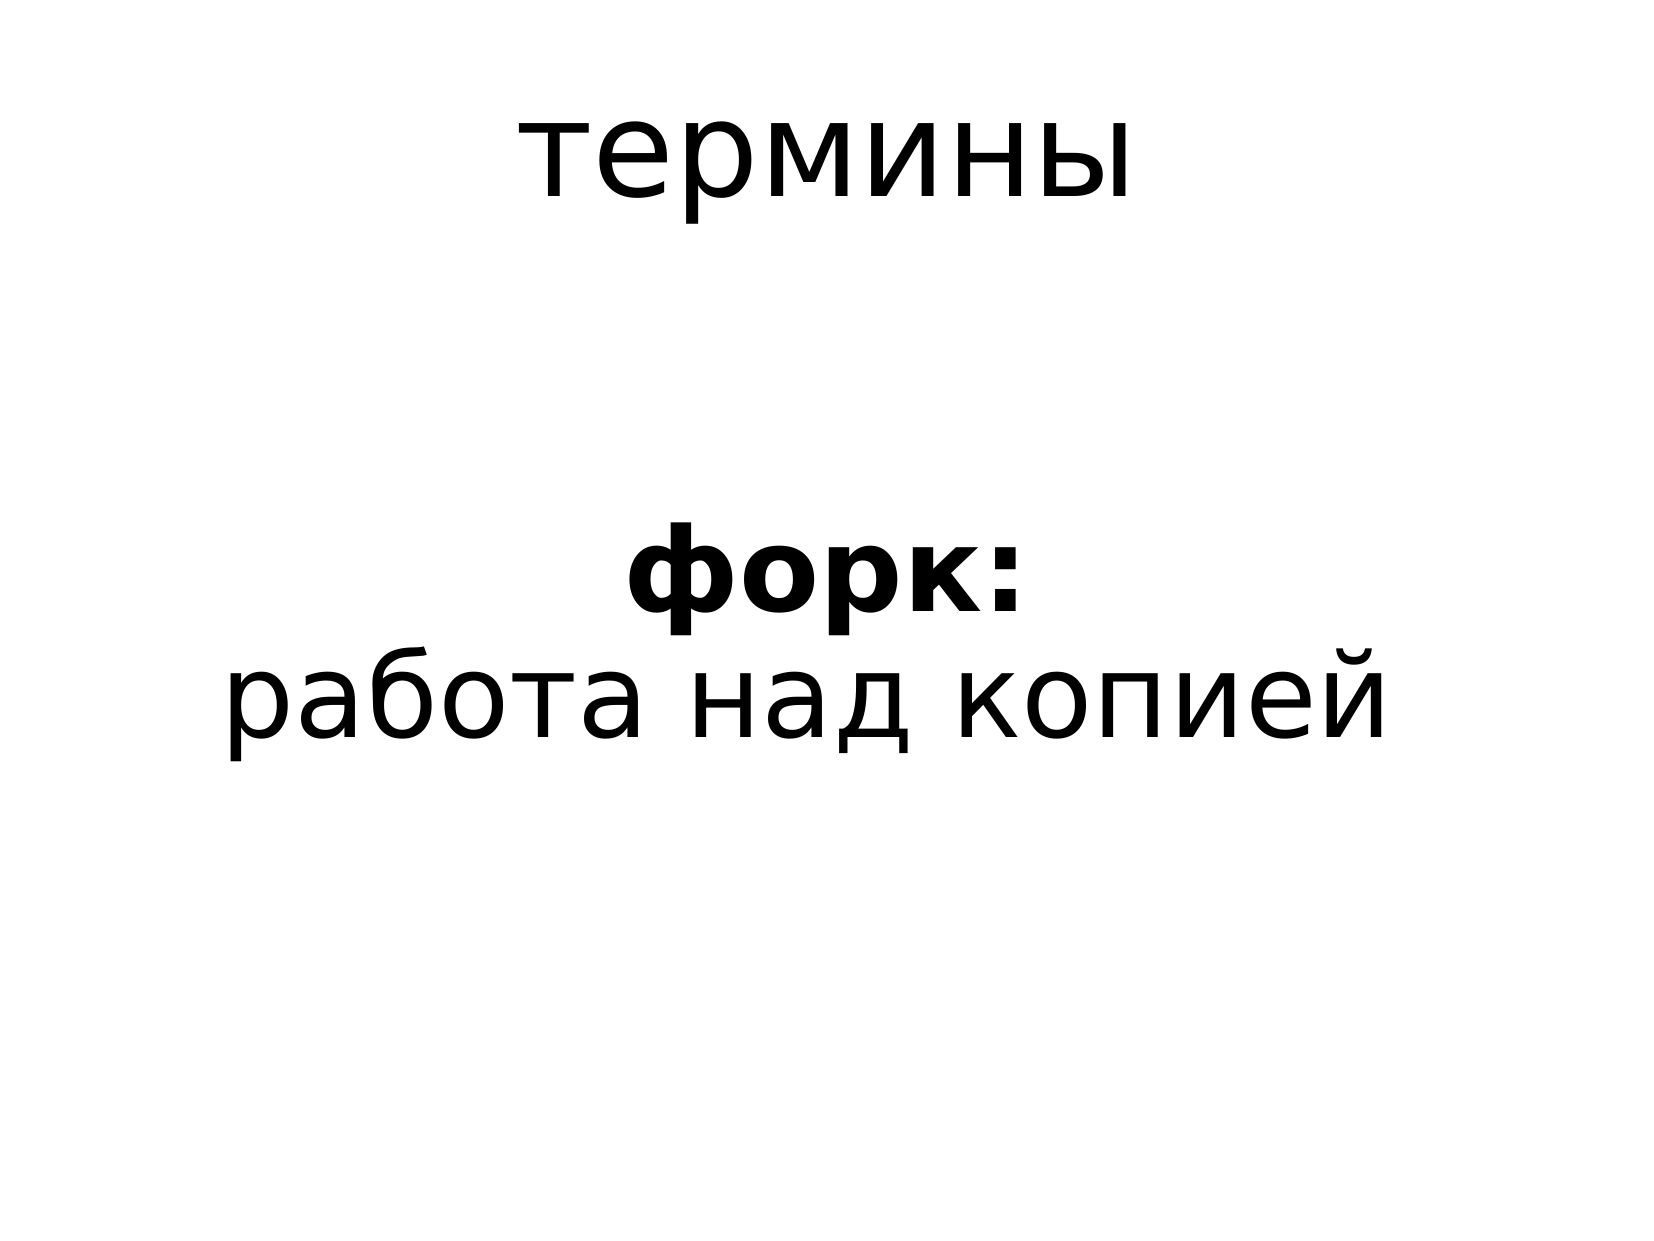

# термины
форк:
работа над копией:
р